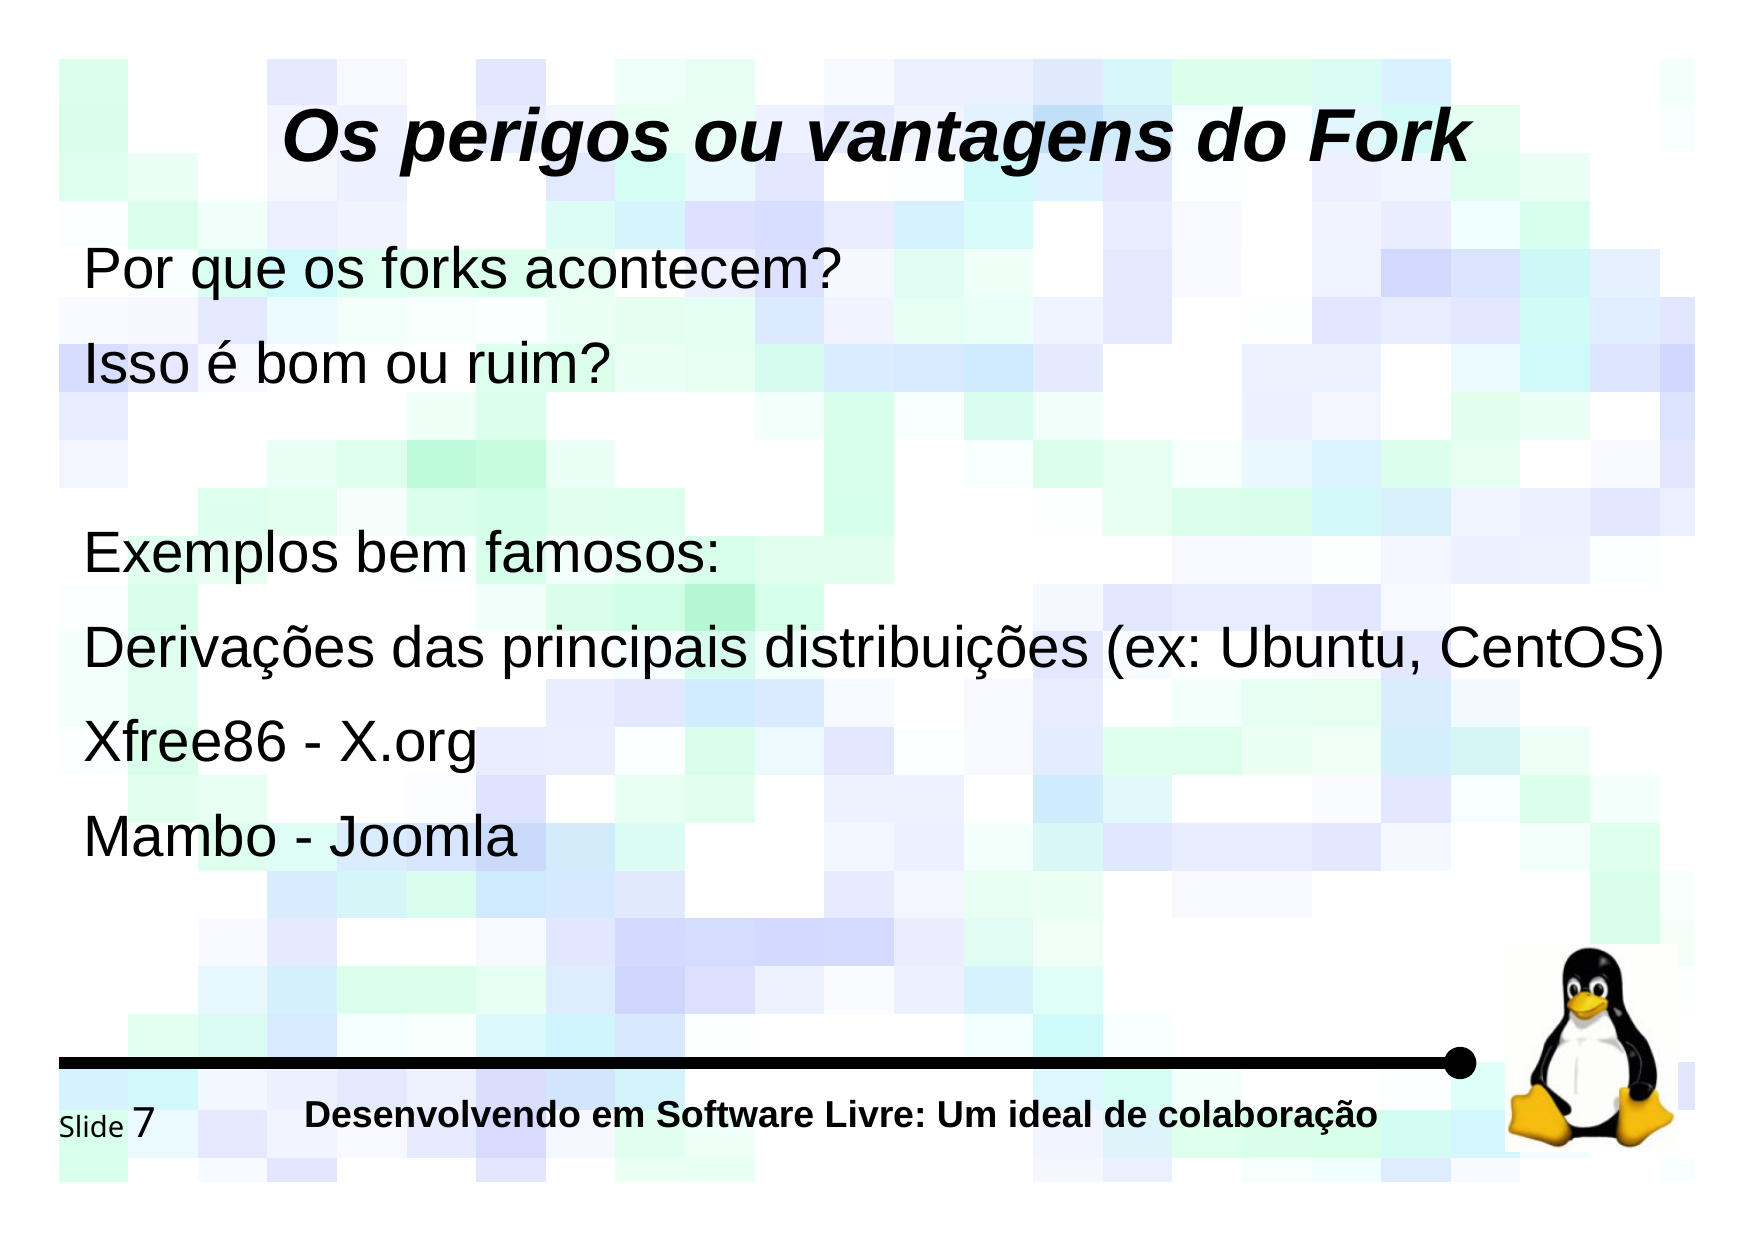

# Os perigos ou vantagens do Fork
Por que os forks acontecem?
Isso é bom ou ruim?
Exemplos bem famosos:
Derivações das principais distribuições (ex: Ubuntu, CentOS)
Xfree86 - X.org
Mambo - Joomla